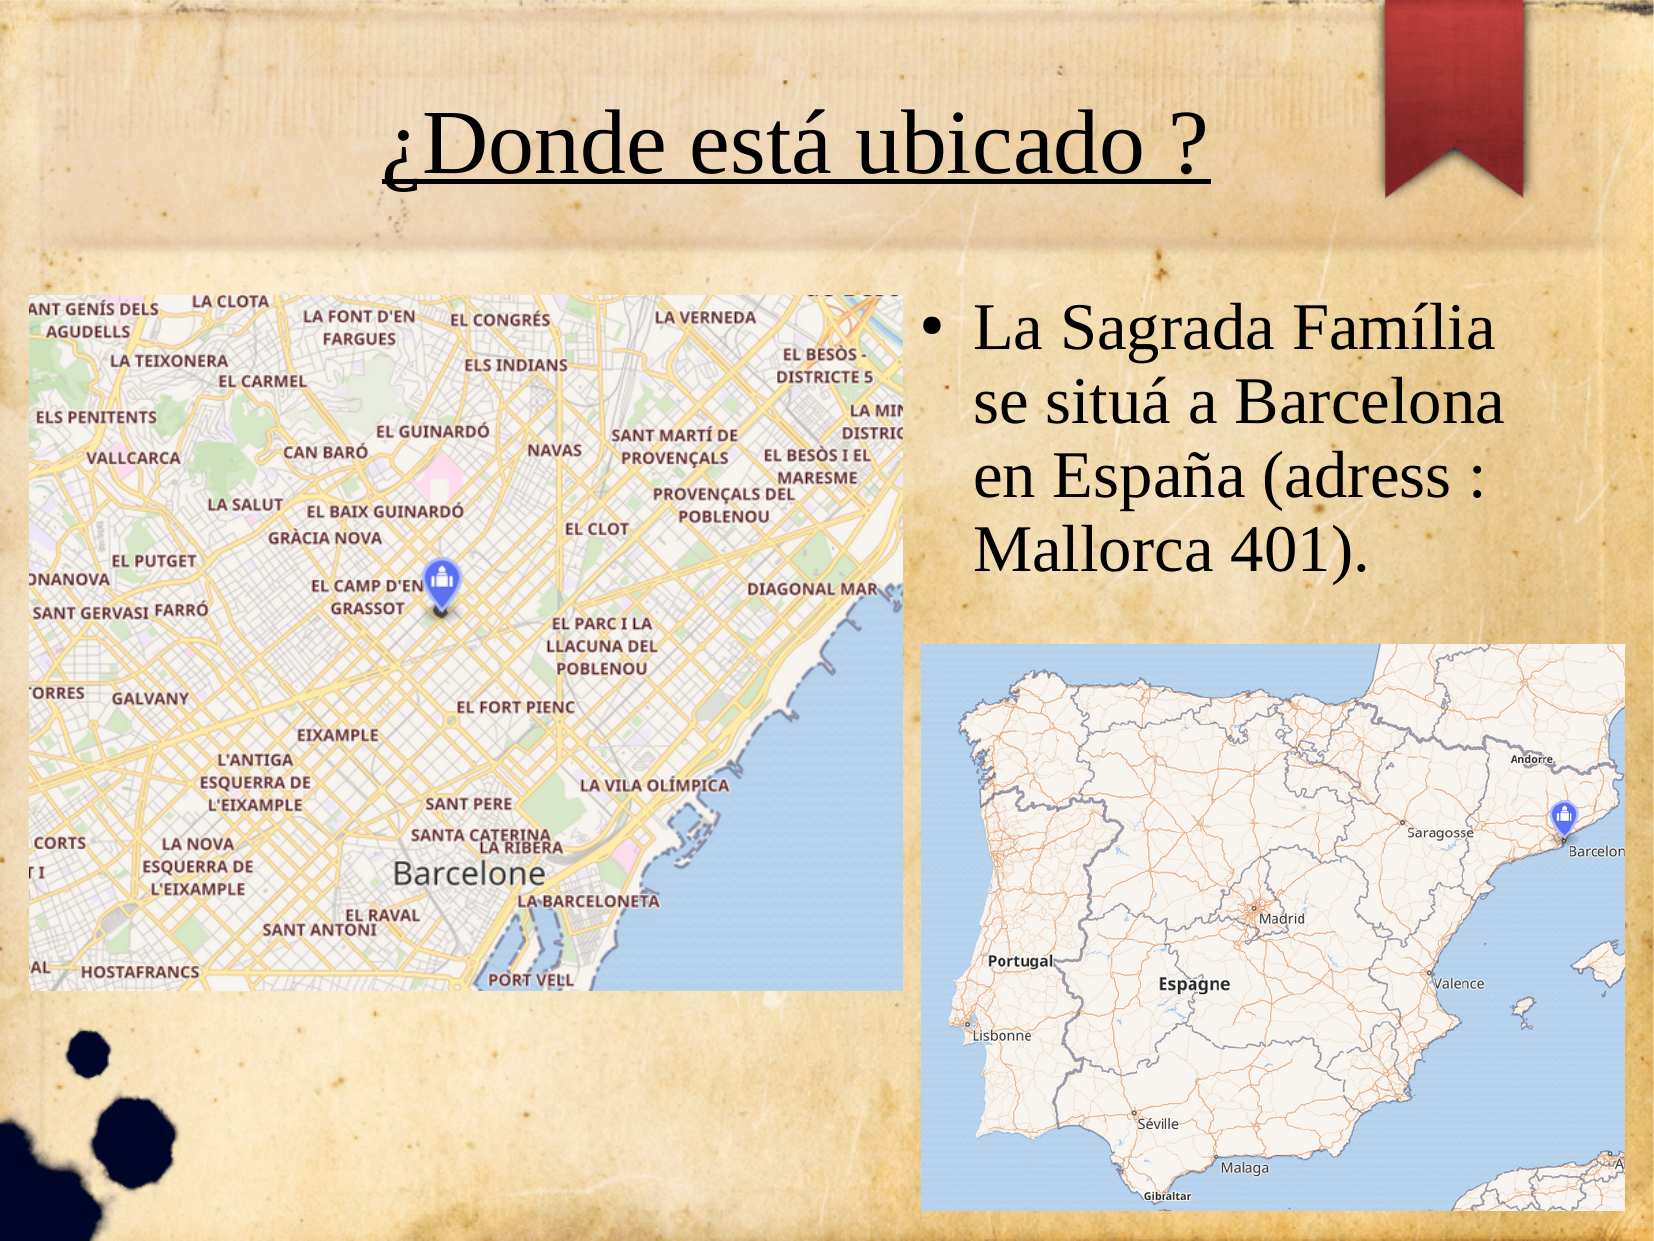

# ¿Donde está ubicado ?
La Sagrada Família se situá a Barcelona en España (adress : Mallorca 401).